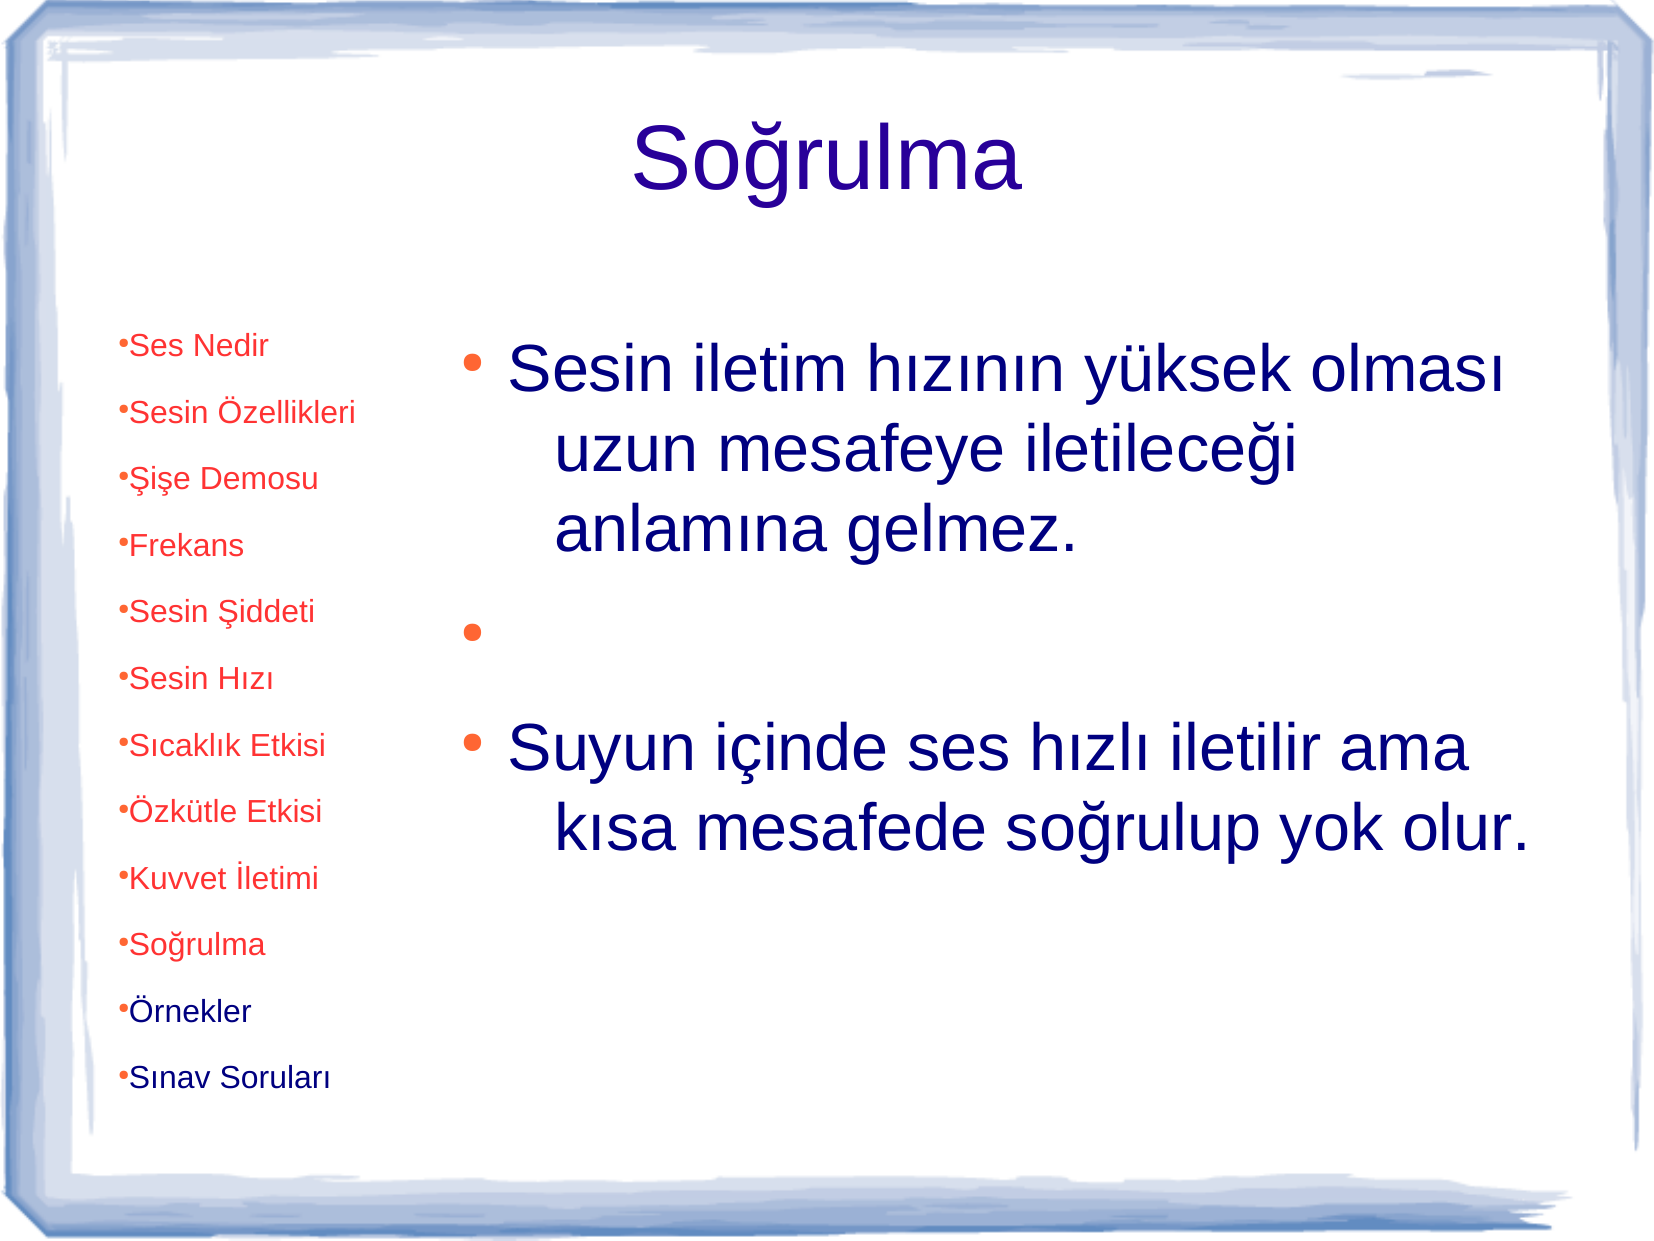

# Soğrulma
Ses Nedir
Sesin Özellikleri
Şişe Demosu
Frekans
Sesin Şiddeti
Sesin Hızı
Sıcaklık Etkisi
Özkütle Etkisi
Kuvvet İletimi
Soğrulma
Örnekler
Sınav Soruları
Sesin iletim hızının yüksek olması uzun mesafeye iletileceği anlamına gelmez.
Suyun içinde ses hızlı iletilir ama kısa mesafede soğrulup yok olur.